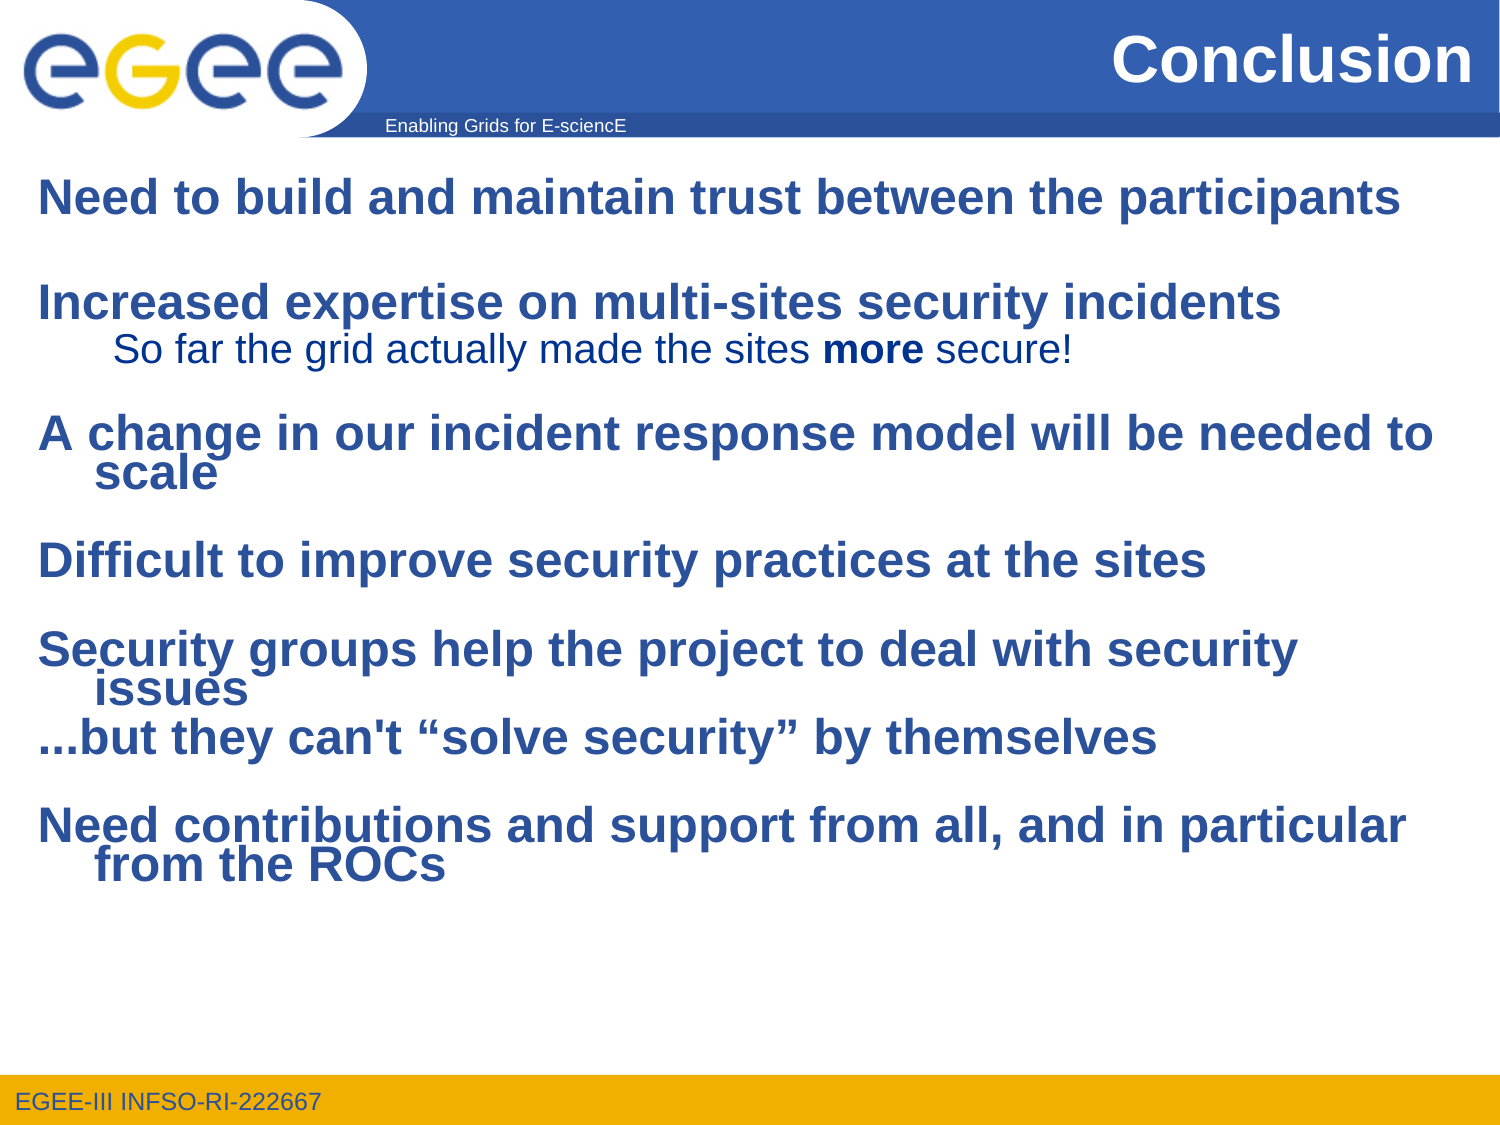

# Conclusion
Need to build and maintain trust between the participants
Increased expertise on multi-sites security incidents
So far the grid actually made the sites more secure!
A change in our incident response model will be needed to scale
Difficult to improve security practices at the sites
Security groups help the project to deal with security issues
...but they can't “solve security” by themselves
Need contributions and support from all, and in particular from the ROCs